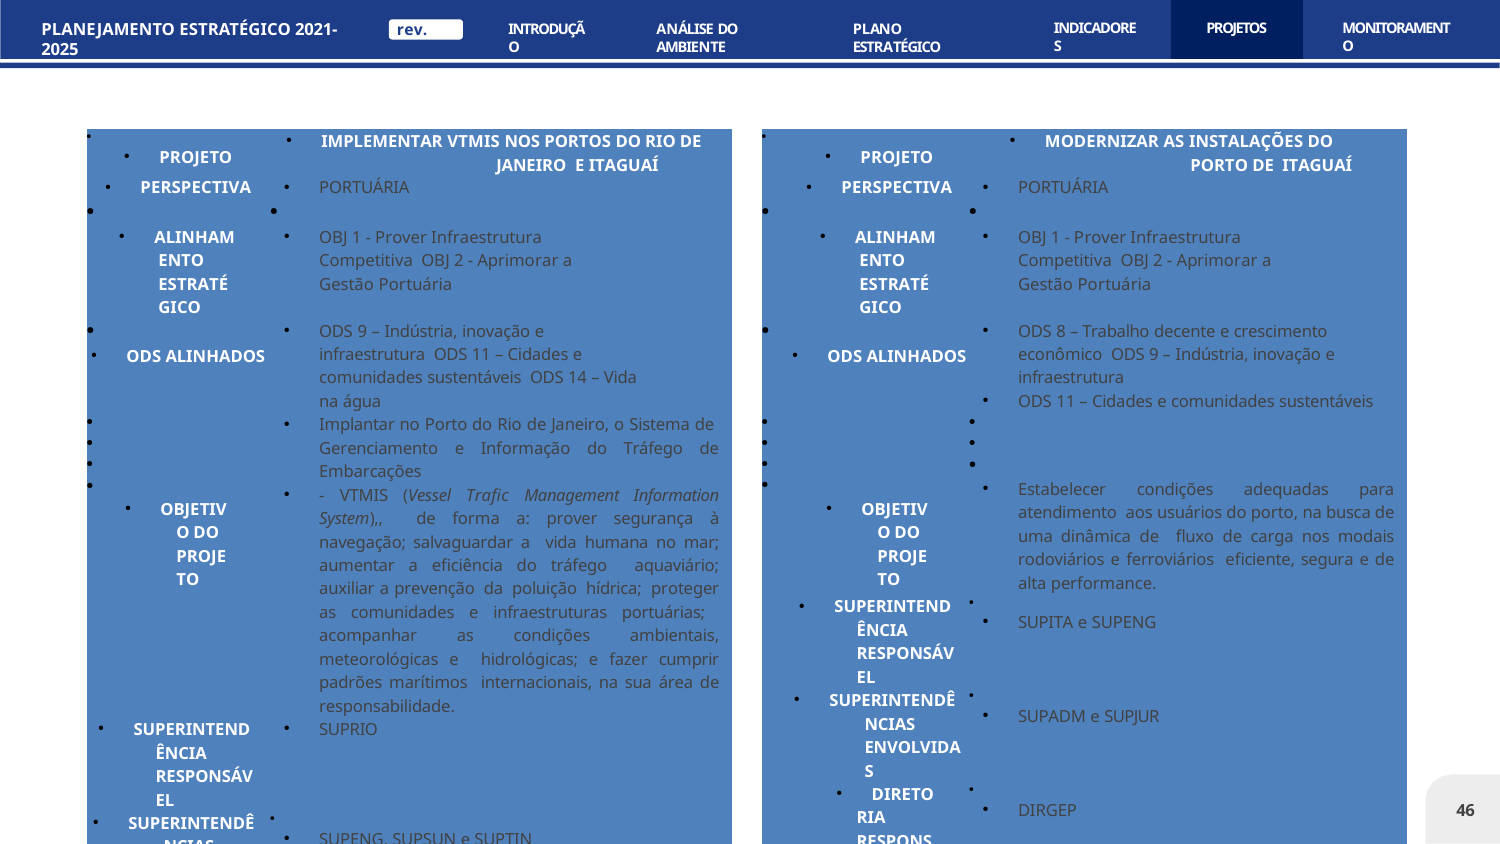

PLANEJAMENTO ESTRATÉGICO 2021-2025
INDICADORES
PROJETOS
MONITORAMENTO
rev. 2022
INTRODUÇÃO
ANÁLISE DO AMBIENTE
PLANO ESTRATÉGICO
| PROJETO | IMPLEMENTAR VTMIS NOS PORTOS DO RIO DE JANEIRO E ITAGUAÍ |
| --- | --- |
| PERSPECTIVA | PORTUÁRIA |
| ALINHAMENTO ESTRATÉGICO | OBJ 1 - Prover Infraestrutura Competitiva OBJ 2 - Aprimorar a Gestão Portuária |
| ODS ALINHADOS | ODS 9 – Indústria, inovação e infraestrutura ODS 11 – Cidades e comunidades sustentáveis ODS 14 – Vida na água |
| OBJETIVO DO PROJETO | Implantar no Porto do Rio de Janeiro, o Sistema de Gerenciamento e Informação do Tráfego de Embarcações - VTMIS (Vessel Trafic Management Information System),, de forma a: prover segurança à navegação; salvaguardar a vida humana no mar; aumentar a eﬁciência do tráfego aquaviário; auxiliar a prevenção da poluição hídrica; proteger as comunidades e infraestruturas portuárias; acompanhar as condições ambientais, meteorológicas e hidrológicas; e fazer cumprir padrões marítimos internacionais, na sua área de responsabilidade. |
| SUPERINTENDÊNCIA RESPONSÁVEL | SUPRIO |
| SUPERINTENDÊNCIAS ENVOLVIDAS | SUPENG, SUPSUN e SUPTIN |
| DIRETORIA RESPONSÁVEL | DIRGEP |
| PROJETO | MODERNIZAR AS INSTALAÇÕES DO PORTO DE ITAGUAÍ |
| --- | --- |
| PERSPECTIVA | PORTUÁRIA |
| ALINHAMENTO ESTRATÉGICO | OBJ 1 - Prover Infraestrutura Competitiva OBJ 2 - Aprimorar a Gestão Portuária |
| ODS ALINHADOS | ODS 8 – Trabalho decente e crescimento econômico ODS 9 – Indústria, inovação e infraestrutura ODS 11 – Cidades e comunidades sustentáveis |
| OBJETIVO DO PROJETO | Estabelecer condições adequadas para atendimento aos usuários do porto, na busca de uma dinâmica de ﬂuxo de carga nos modais rodoviários e ferroviários eﬁciente, segura e de alta performance. |
| SUPERINTENDÊNCIA RESPONSÁVEL | SUPITA e SUPENG |
| SUPERINTENDÊNCIAS ENVOLVIDAS | SUPADM e SUPJUR |
| DIRETORIA RESPONSÁVEL | DIRGEP |